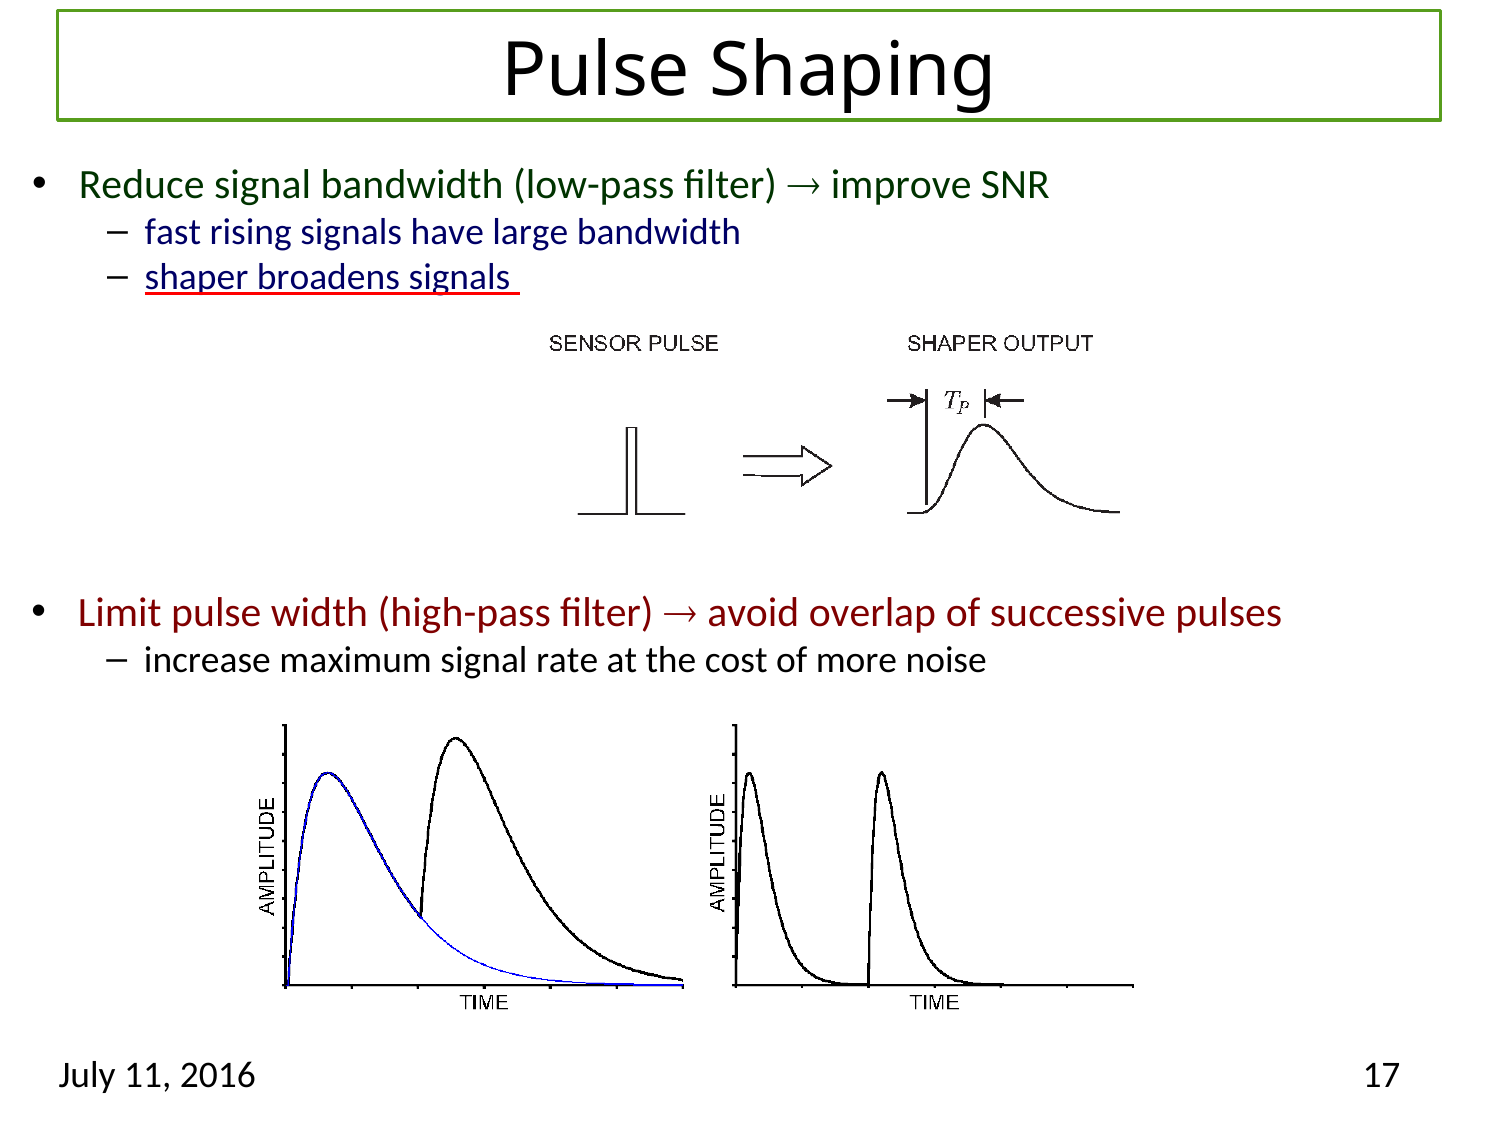

# Pulse Shaping
Reduce signal bandwidth (low-pass filter)  improve SNR
fast rising signals have large bandwidth
shaper broadens signals
Limit pulse width (high-pass filter)  avoid overlap of successive pulses
increase maximum signal rate at the cost of more noise
17